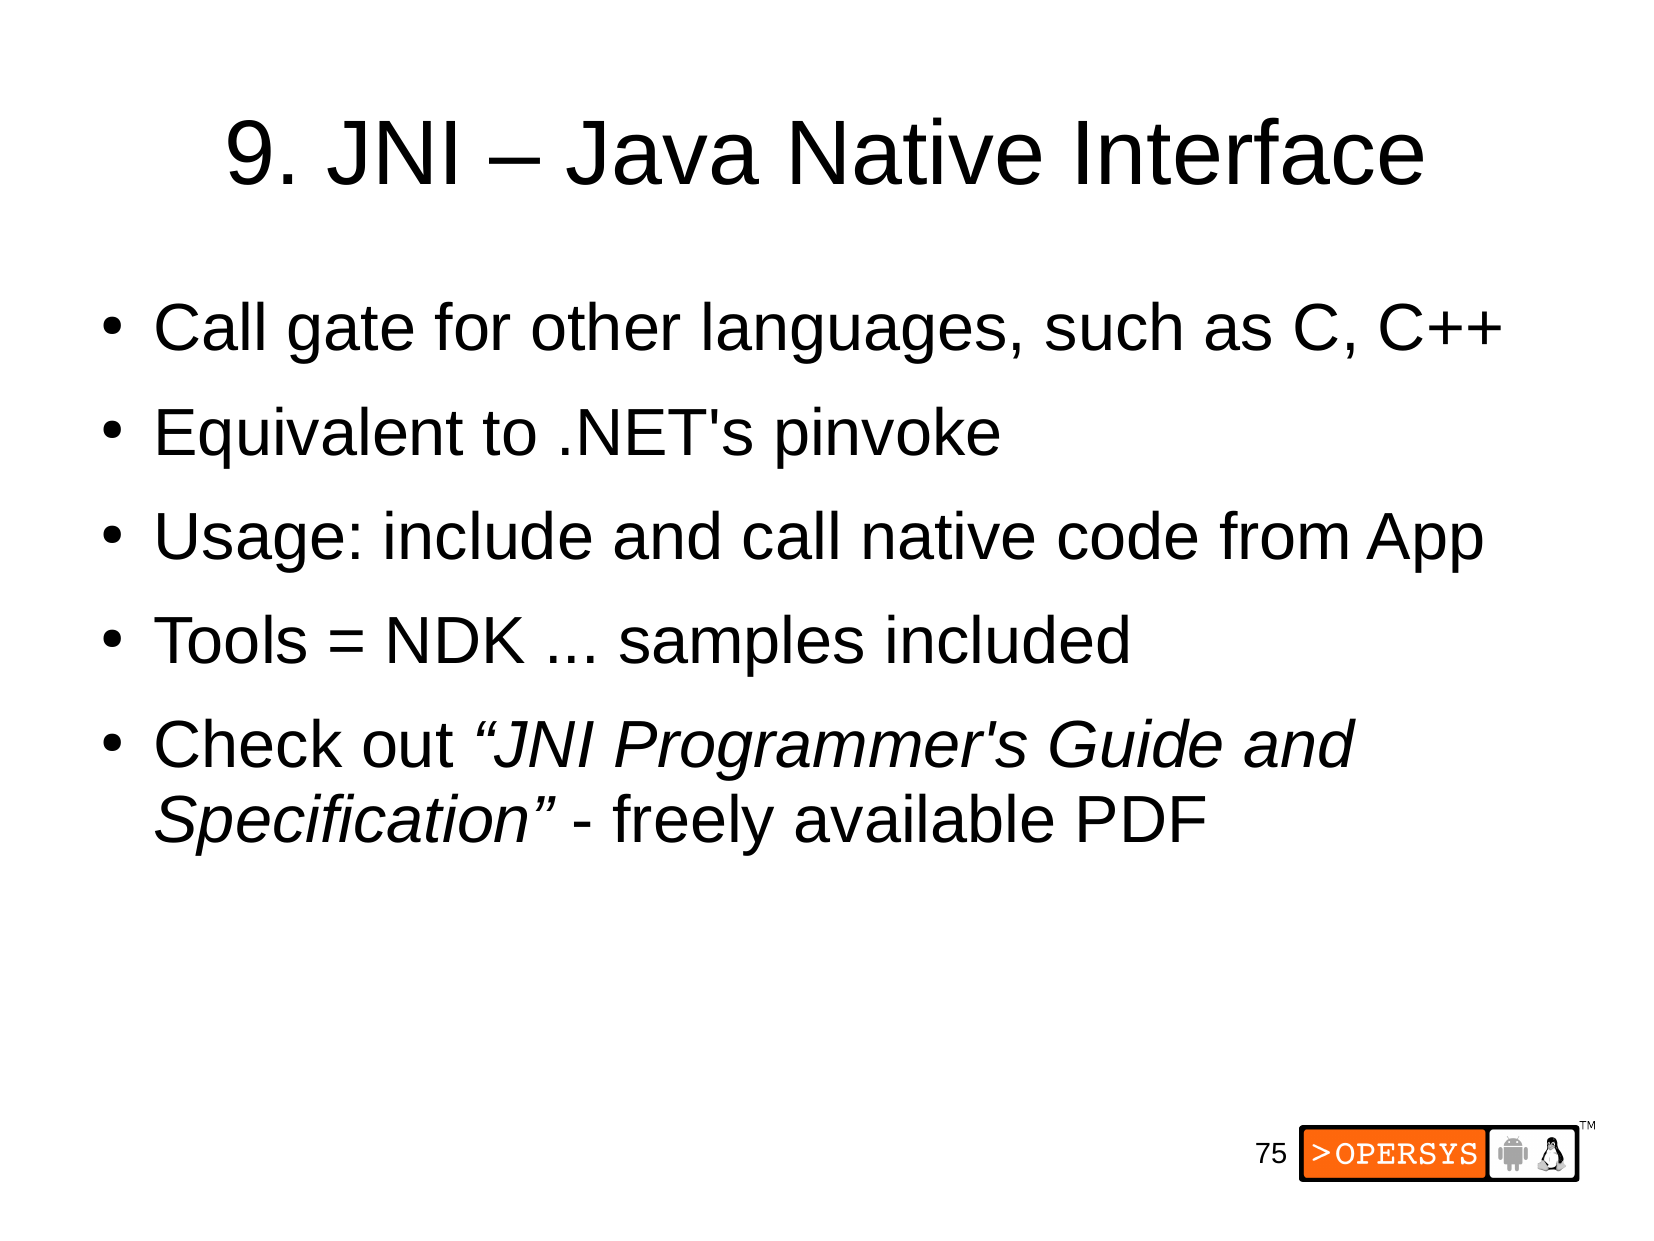

# 9. JNI – Java Native Interface
Call gate for other languages, such as C, C++
Equivalent to .NET's pinvoke
Usage: include and call native code from App
Tools = NDK ... samples included
Check out “JNI Programmer's Guide and Specification” - freely available PDF